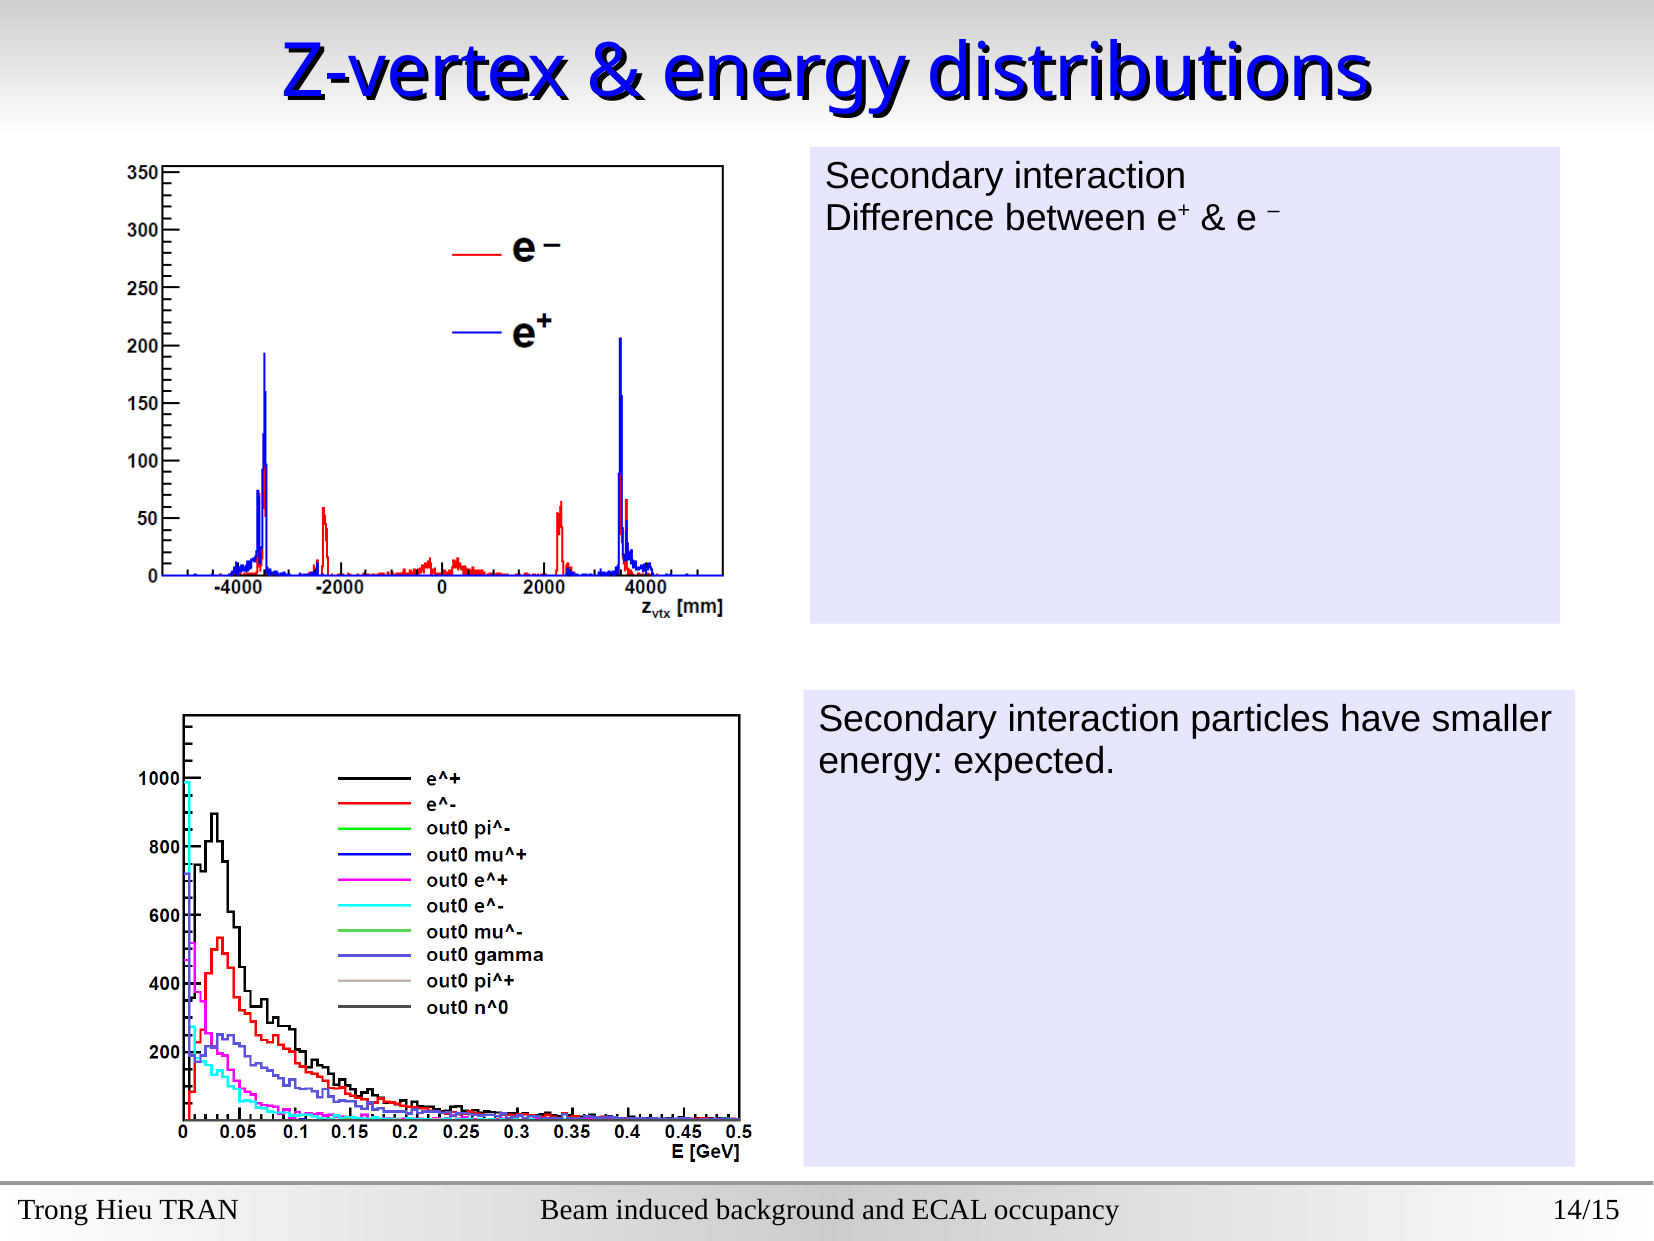

# Z-vertex & energy distributions
Secondary interaction
Difference between e+ & e –
Secondary interaction particles have smaller energy: expected.
Trong Hieu TRAN
Beam induced background and ECAL occupancy
14